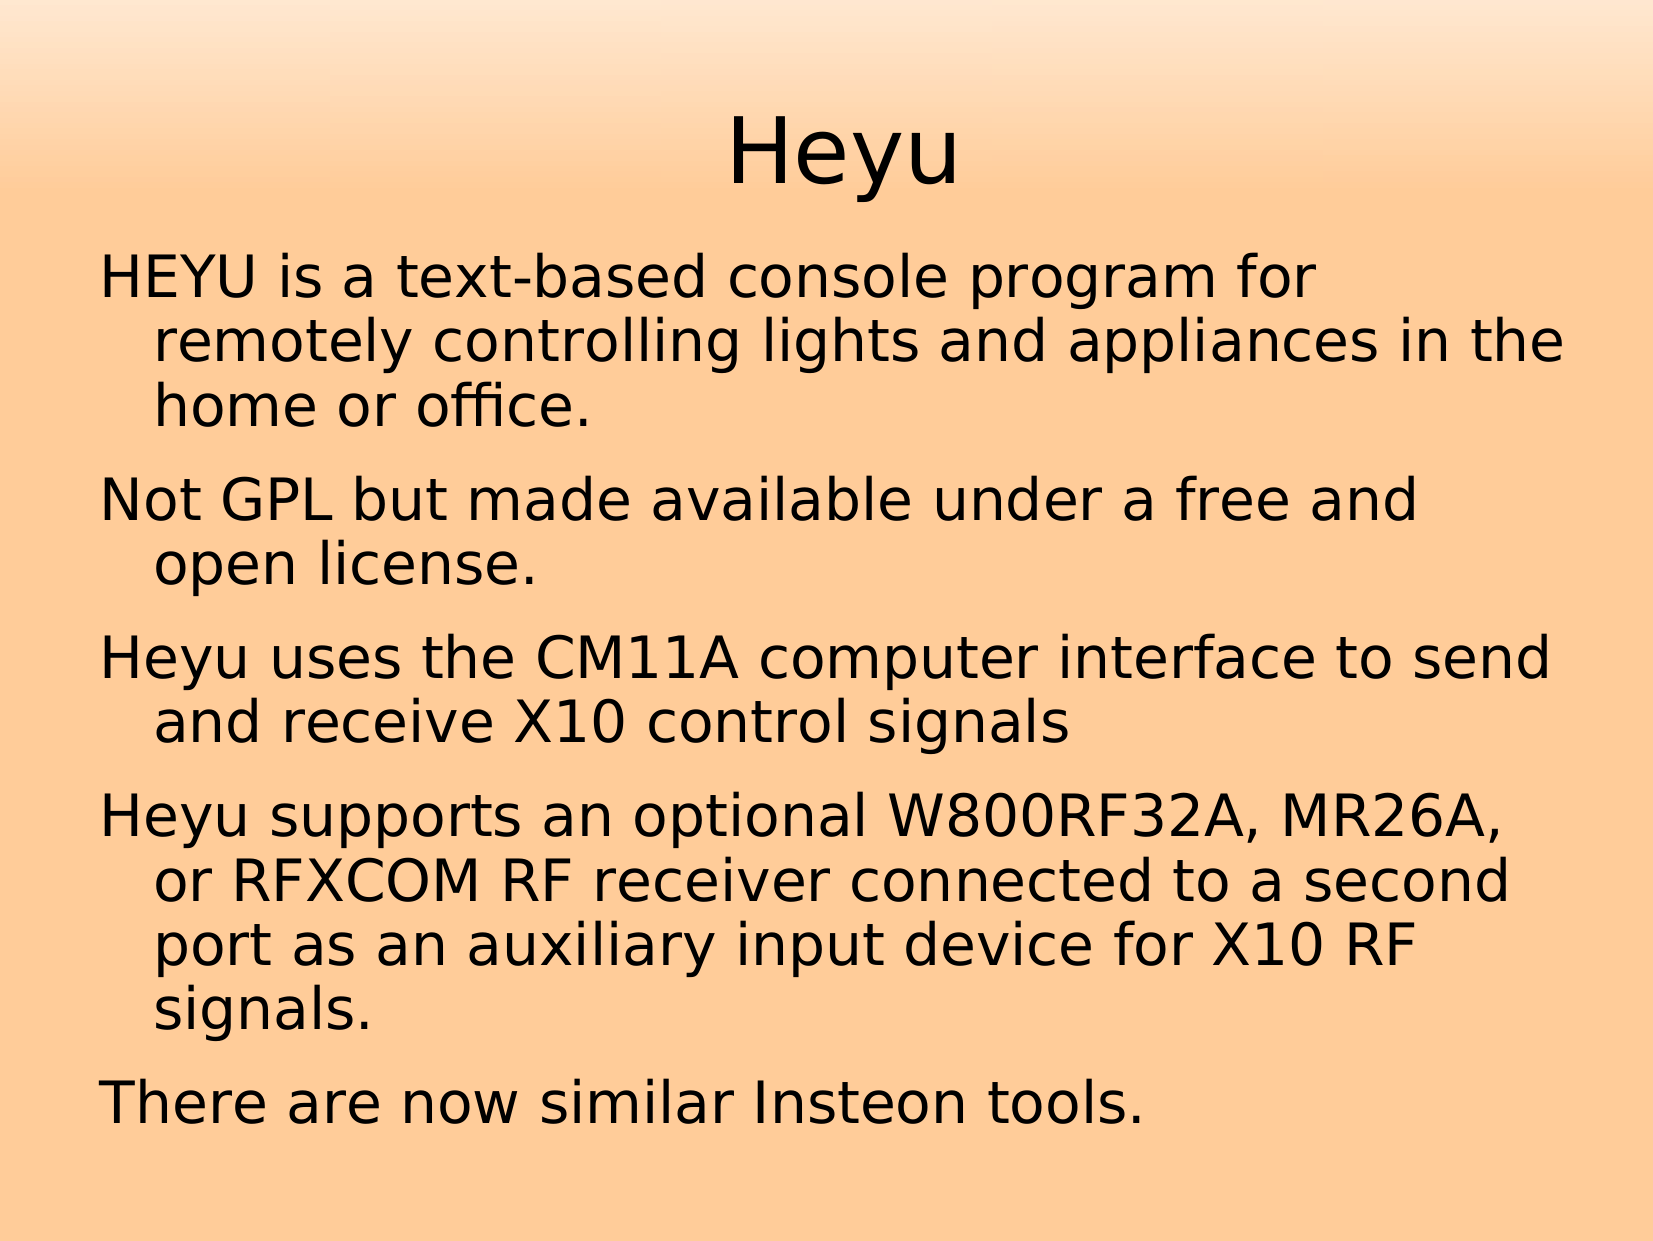

# Heyu
HEYU is a text-based console program for remotely controlling lights and appliances in the home or office.
Not GPL but made available under a free and open license.
Heyu uses the CM11A computer interface to send and receive X10 control signals
Heyu supports an optional W800RF32A, MR26A, or RFXCOM RF receiver connected to a second port as an auxiliary input device for X10 RF signals.
There are now similar Insteon tools.